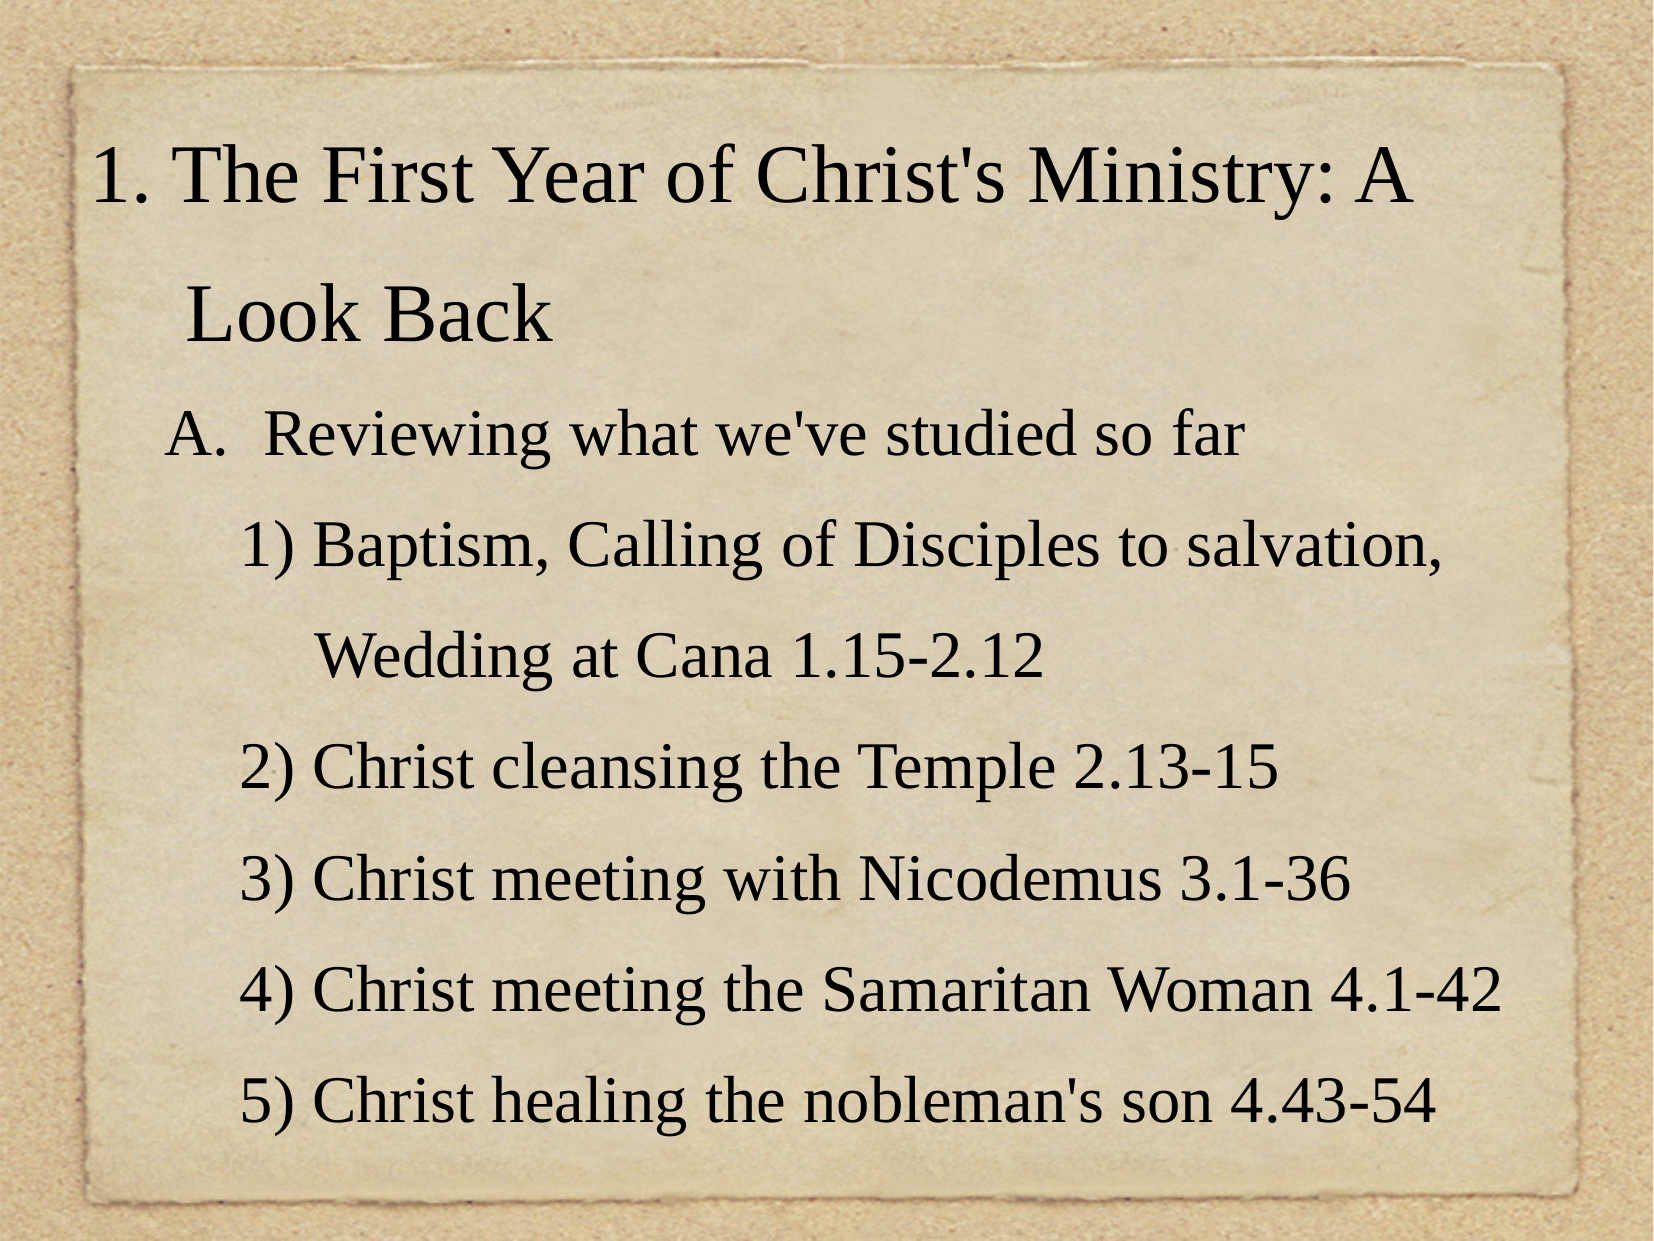

1. The First Year of Christ's Ministry: A 			 Look Back
	A. Reviewing what we've studied so far
		1) Baptism, Calling of Disciples to salvation, 				Wedding at Cana 1.15-2.12
		2) Christ cleansing the Temple 2.13-15
		3) Christ meeting with Nicodemus 3.1-36
		4) Christ meeting the Samaritan Woman 4.1-42
		5) Christ healing the nobleman's son 4.43-54